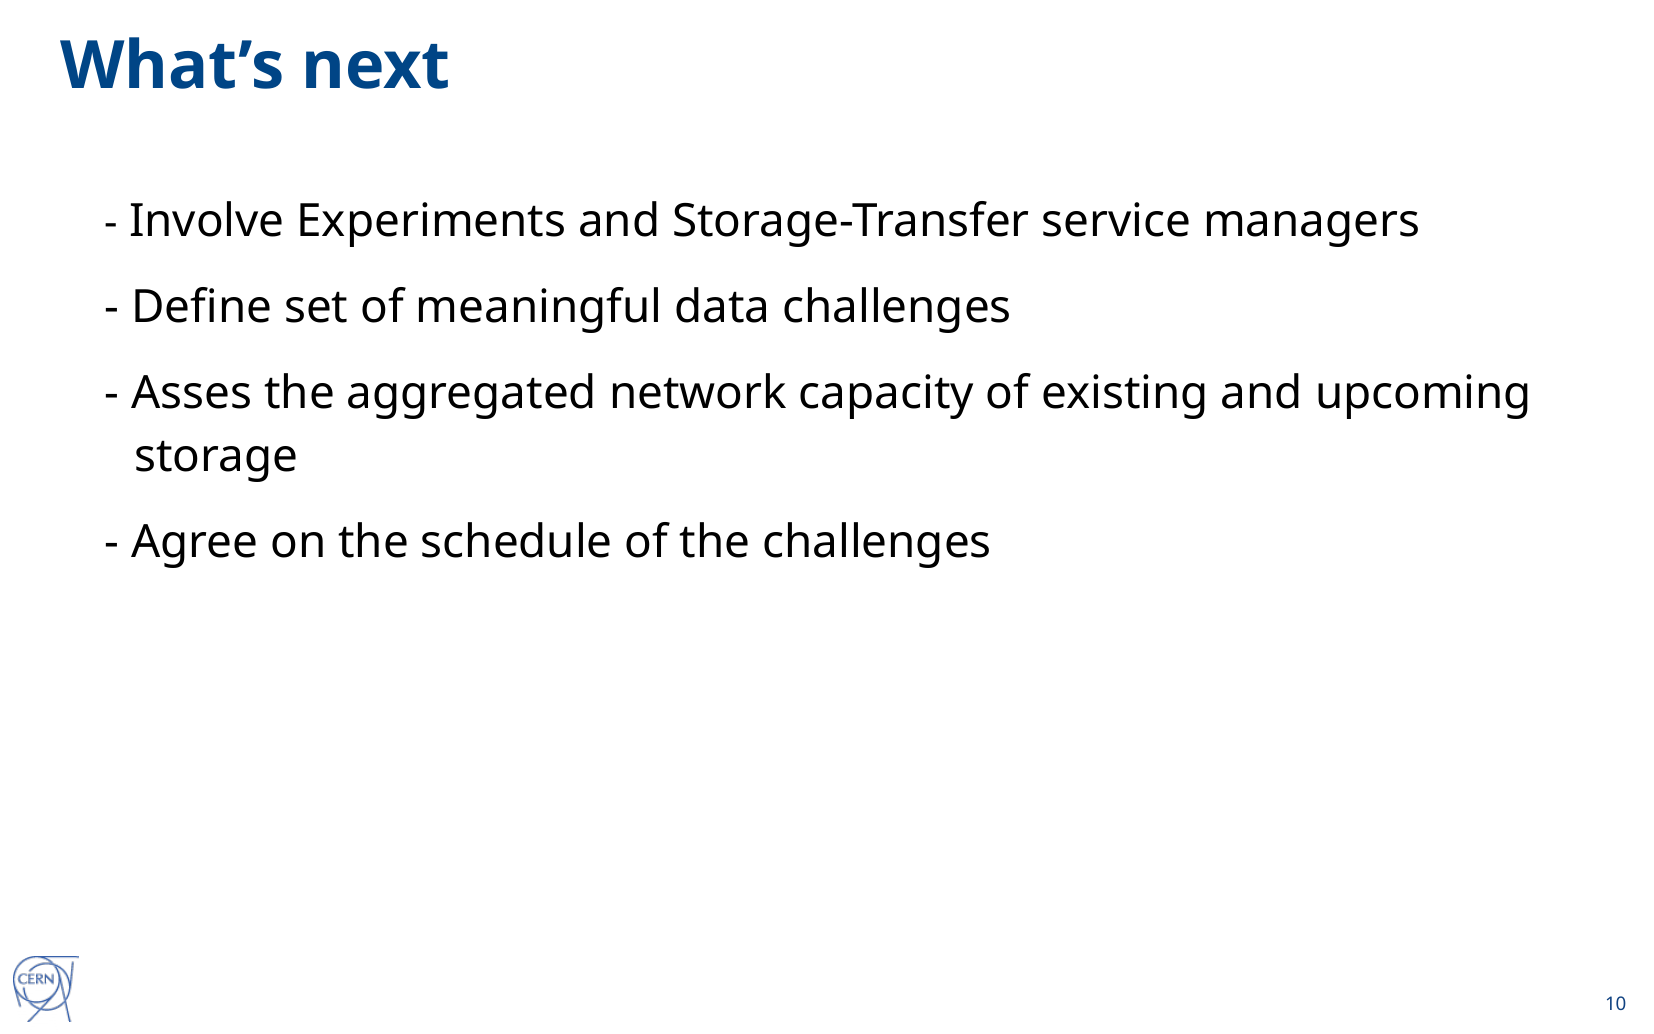

# What’s next
- Involve Experiments and Storage-Transfer service managers
- Define set of meaningful data challenges
- Asses the aggregated network capacity of existing and upcoming storage
- Agree on the schedule of the challenges